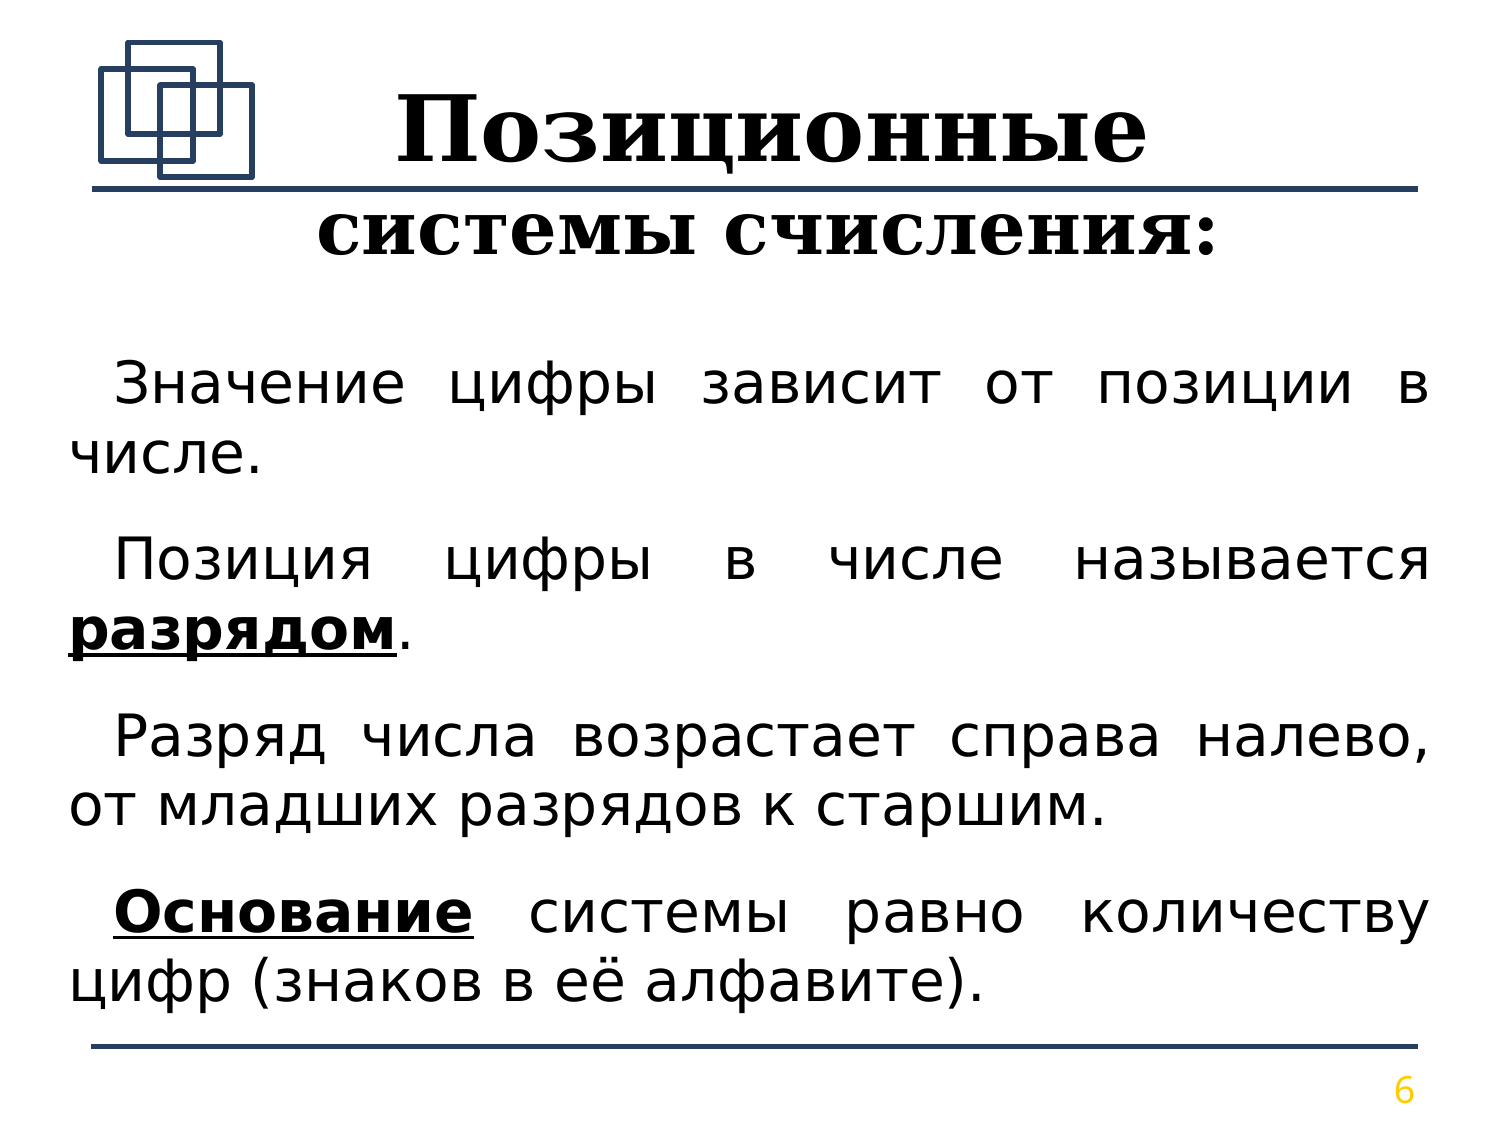

# Позиционные системы счисления:
Значение цифры зависит от позиции в числе.
Позиция цифры в числе называется разрядом.
Разряд числа возрастает справа налево, от младших разрядов к старшим.
Основание системы равно количеству цифр (знаков в её алфавите).